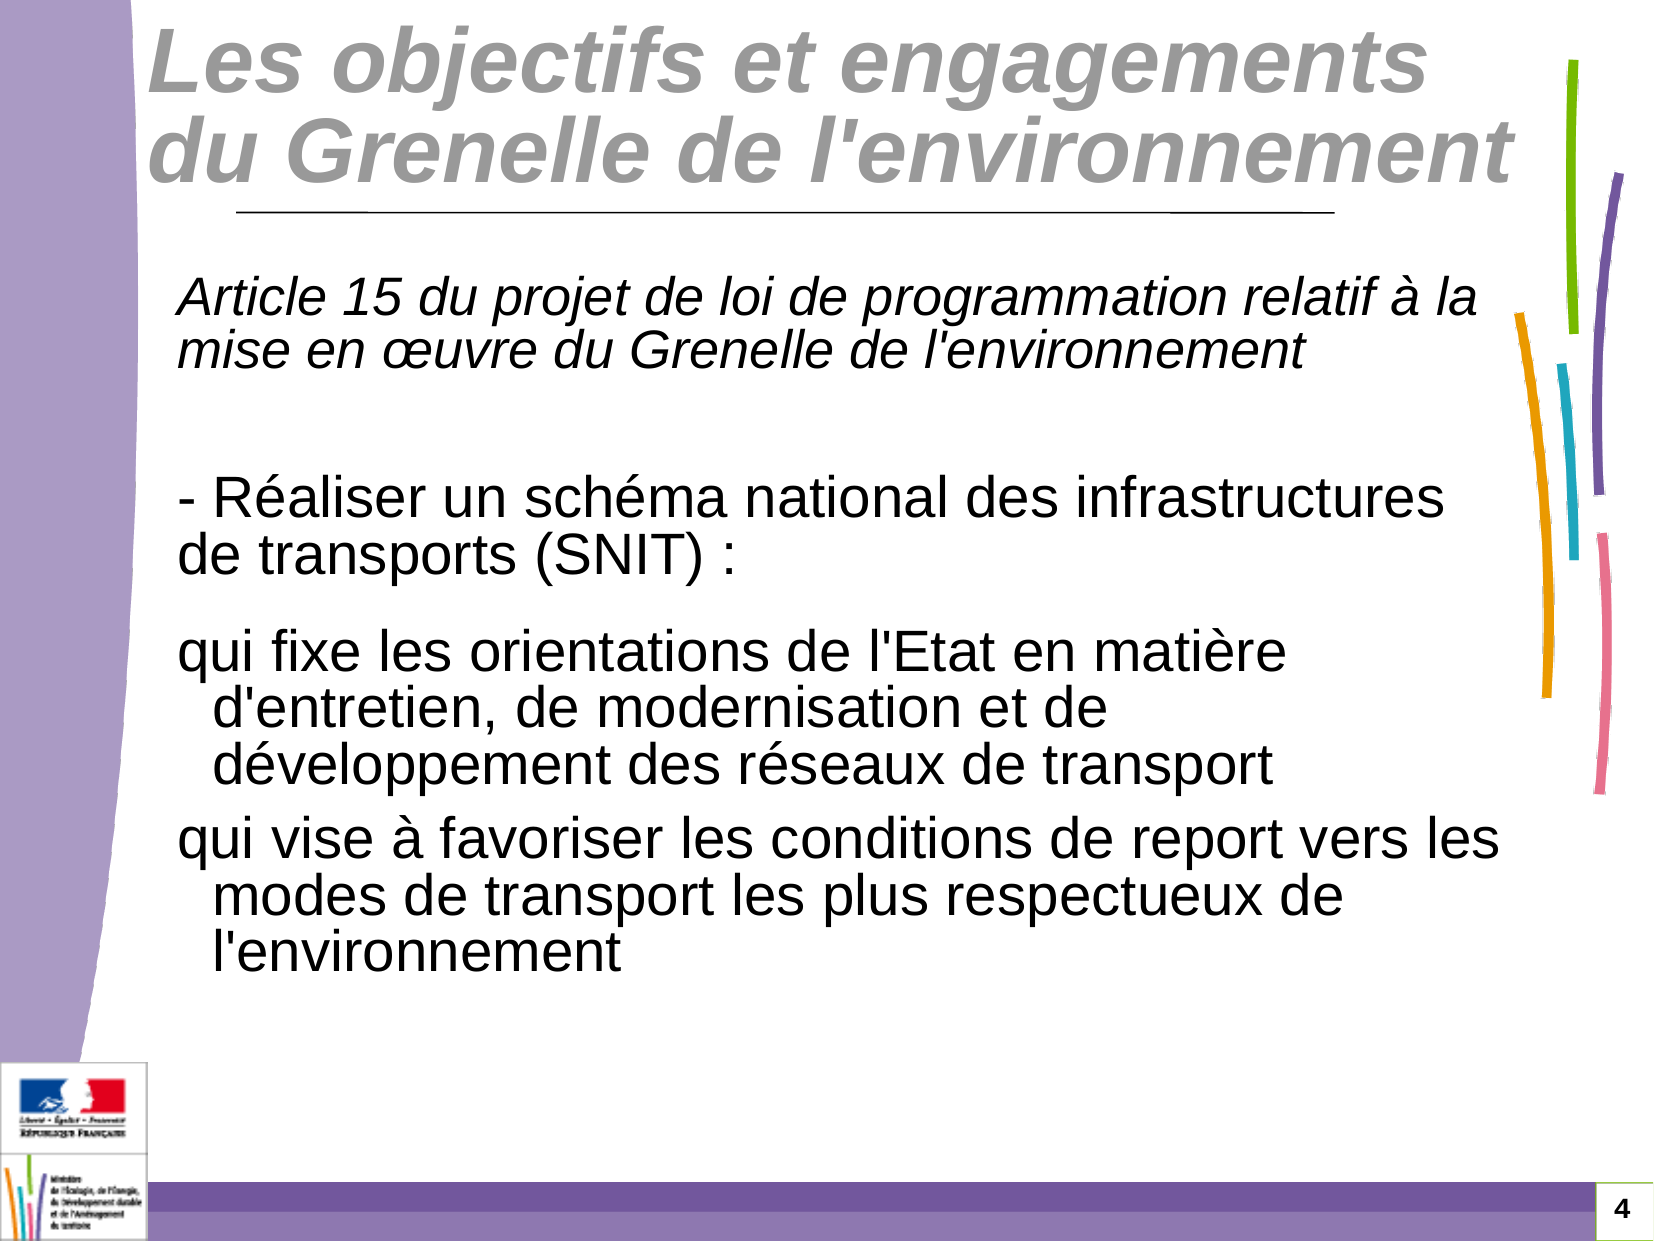

# Les objectifs et engagements du Grenelle de l'environnement
Article 15 du projet de loi de programmation relatif à la mise en œuvre du Grenelle de l'environnement
- Réaliser un schéma national des infrastructures de transports (SNIT) :
qui fixe les orientations de l'Etat en matière d'entretien, de modernisation et de développement des réseaux de transport
qui vise à favoriser les conditions de report vers les modes de transport les plus respectueux de l'environnement
4